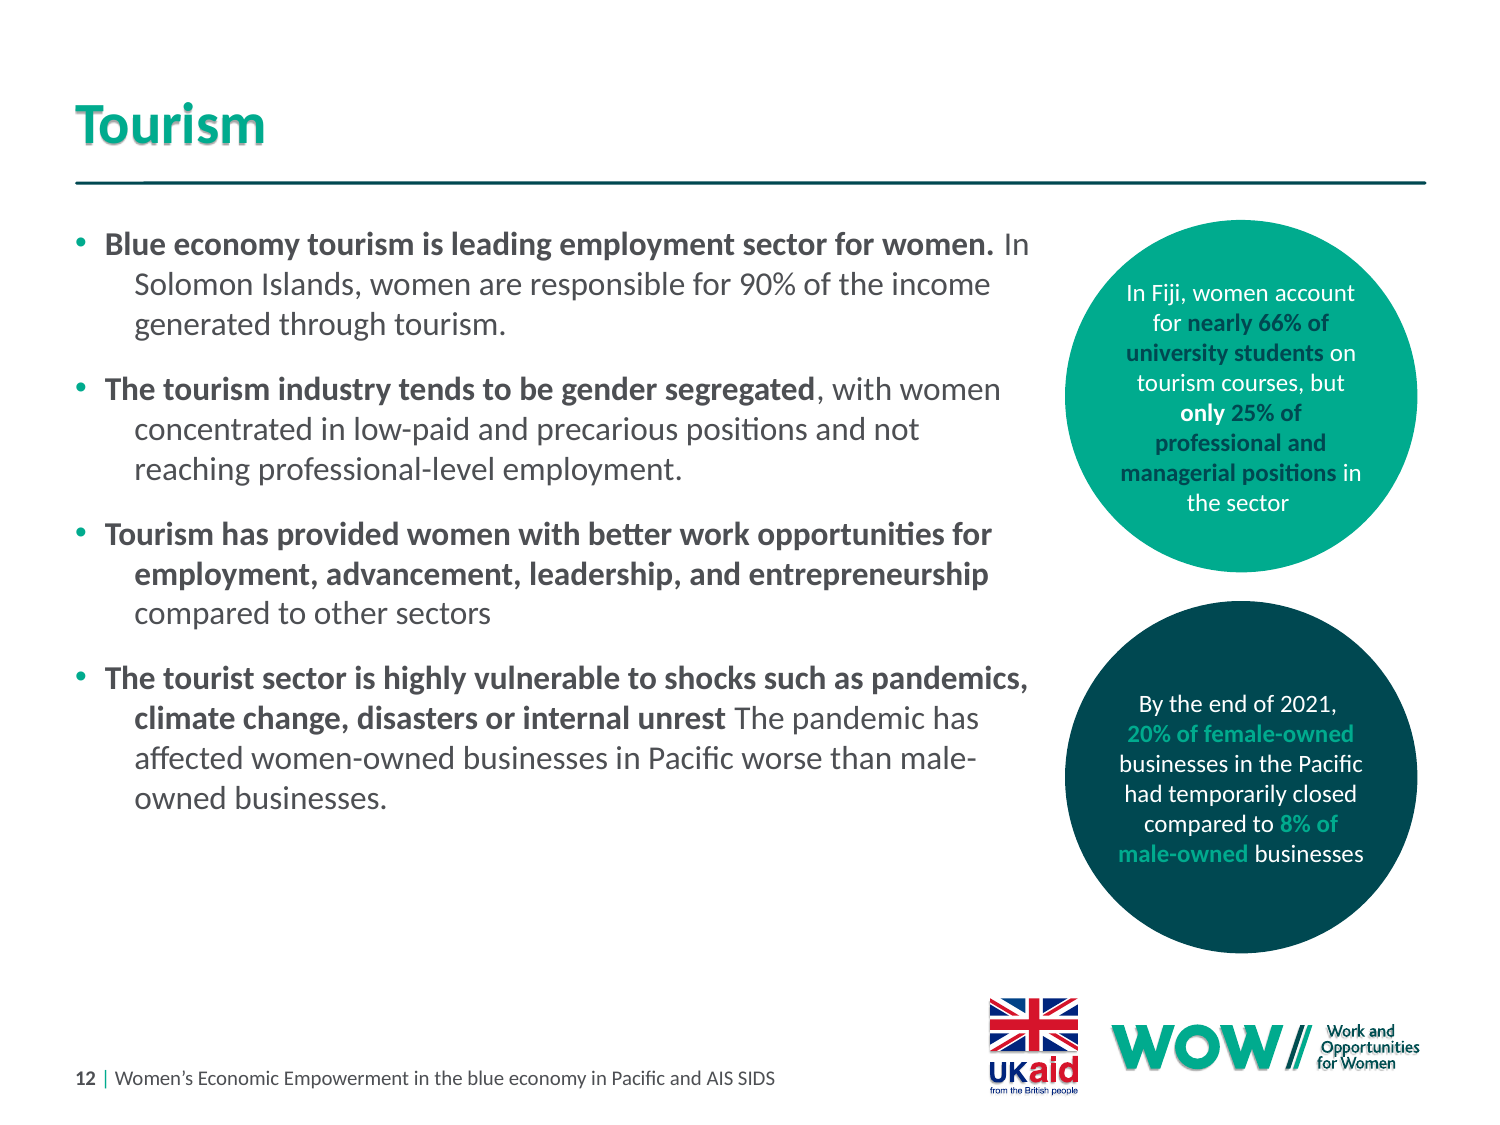

# Tourism
In Fiji, women account for nearly 66% of university students on tourism courses, but only 25% of professional and managerial positions in the sector
Blue economy tourism is leading employment sector for women. In Solomon Islands, women are responsible for 90% of the income generated through tourism.
The tourism industry tends to be gender segregated, with women concentrated in low-paid and precarious positions and not reaching professional-level employment.
Tourism has provided women with better work opportunities for employment, advancement, leadership, and entrepreneurship compared to other sectors
The tourist sector is highly vulnerable to shocks such as pandemics, climate change, disasters or internal unrest The pandemic has affected women-owned businesses in Pacific worse than male-owned businesses.
By the end of 2021,
20% of female-owned businesses in the Pacific had temporarily closed compared to 8% of male-owned businesses
10 | Women’s Economic Empowerment in the blue economy in Pacific and AIS SIDS